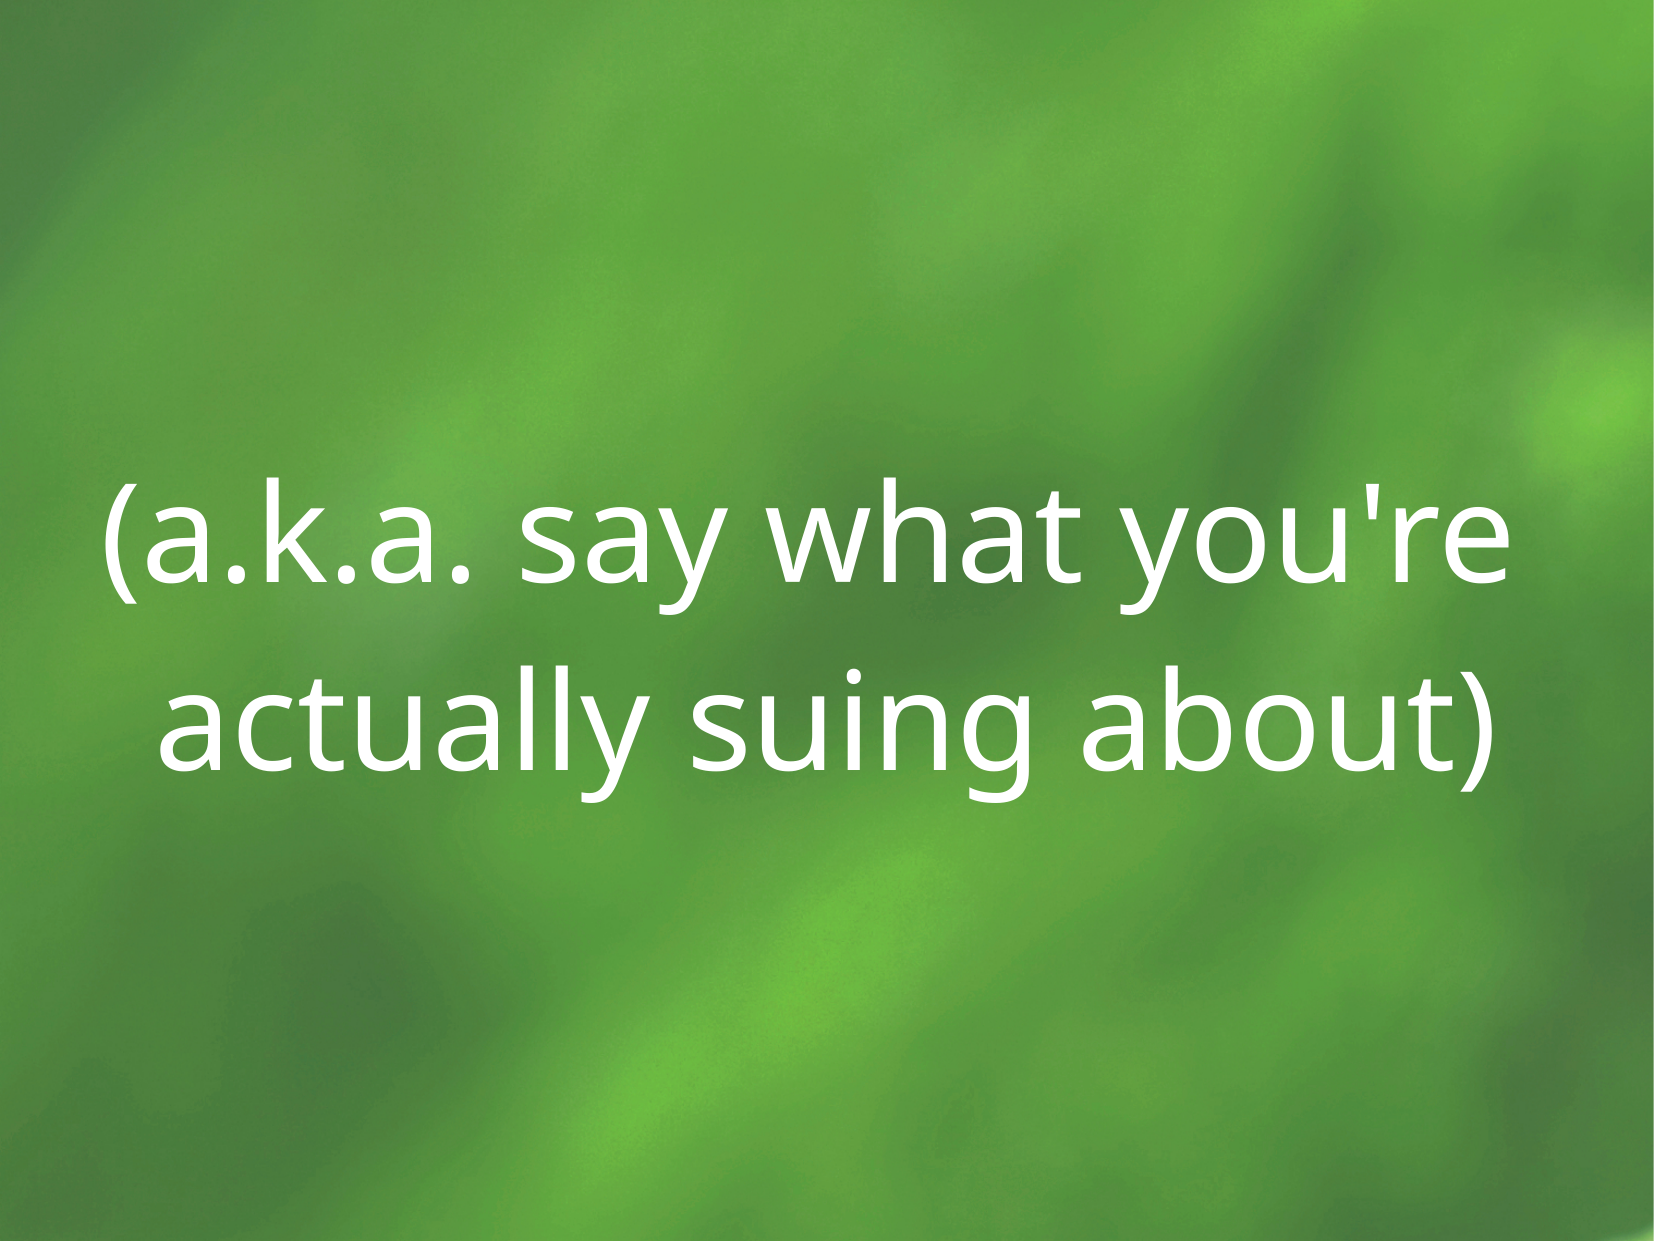

# (a.k.a. say what you're
actually suing about)